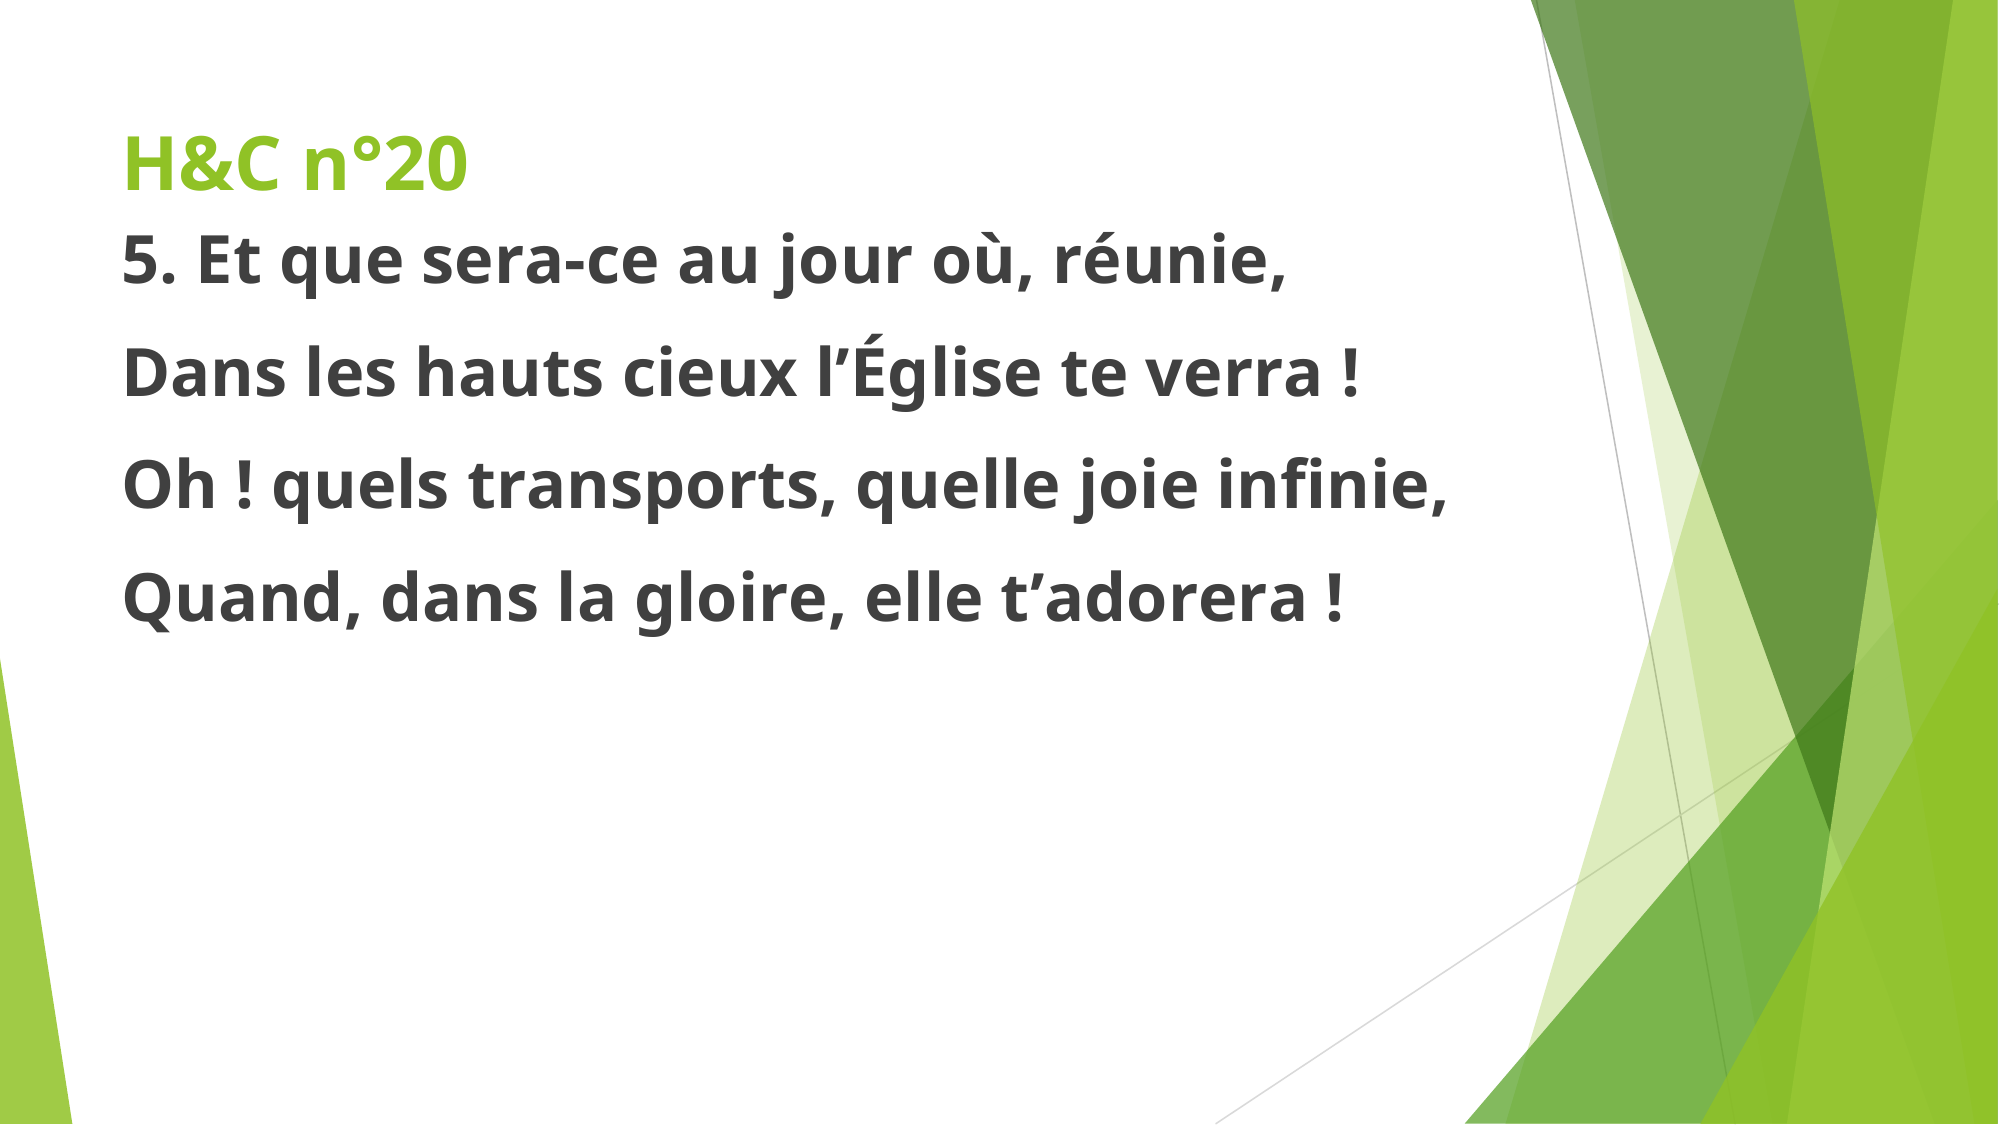

H&C n°20
5. Et que sera-ce au jour où, réunie,
Dans les hauts cieux l’Église te verra !
Oh ! quels transports, quelle joie infinie,
Quand, dans la gloire, elle t’adorera !